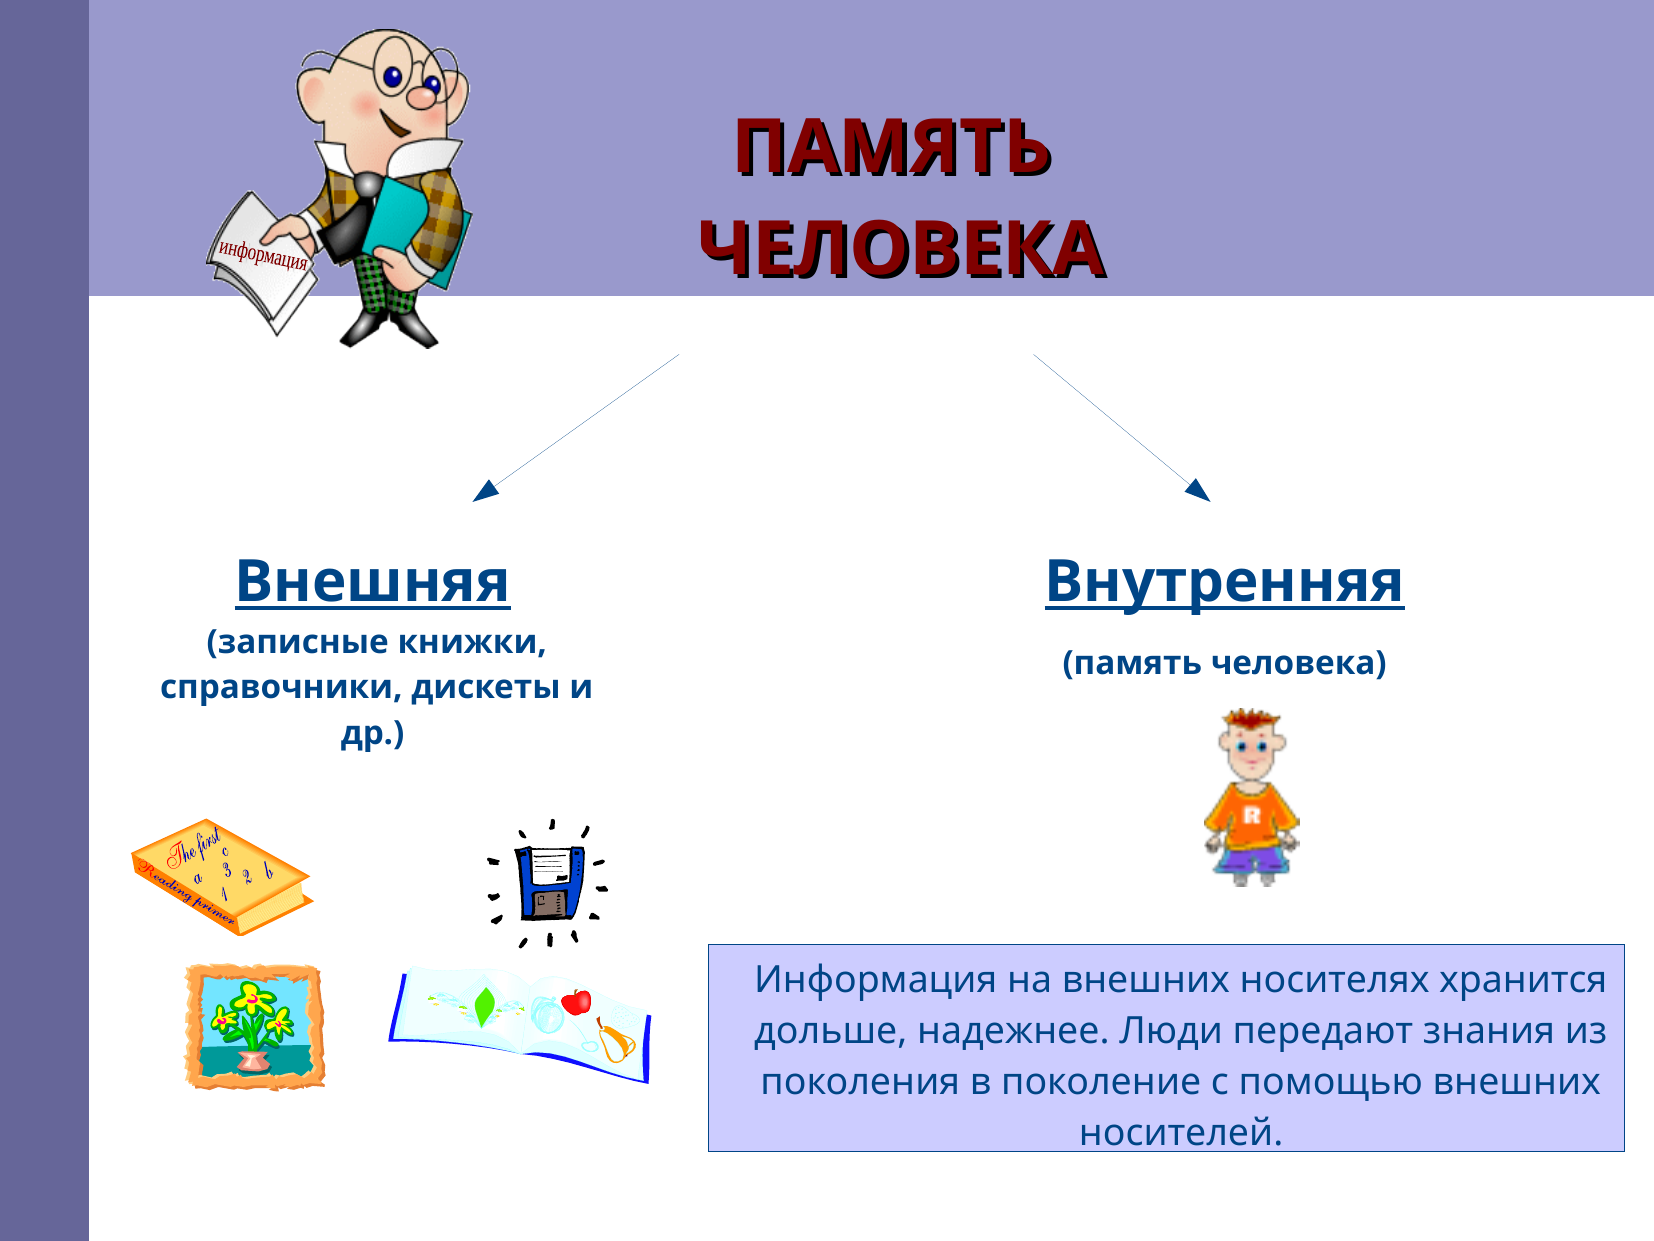

информация
ПАМЯТЬ
ЧЕЛОВЕКА
Внешняя
 (записные книжки,
 справочники, дискеты и др.)
Внутренняя
(память человека)
Информация на внешних носителях хранится дольше, надежнее. Люди передают знания из поколения в поколение с помощью внешних носителей.